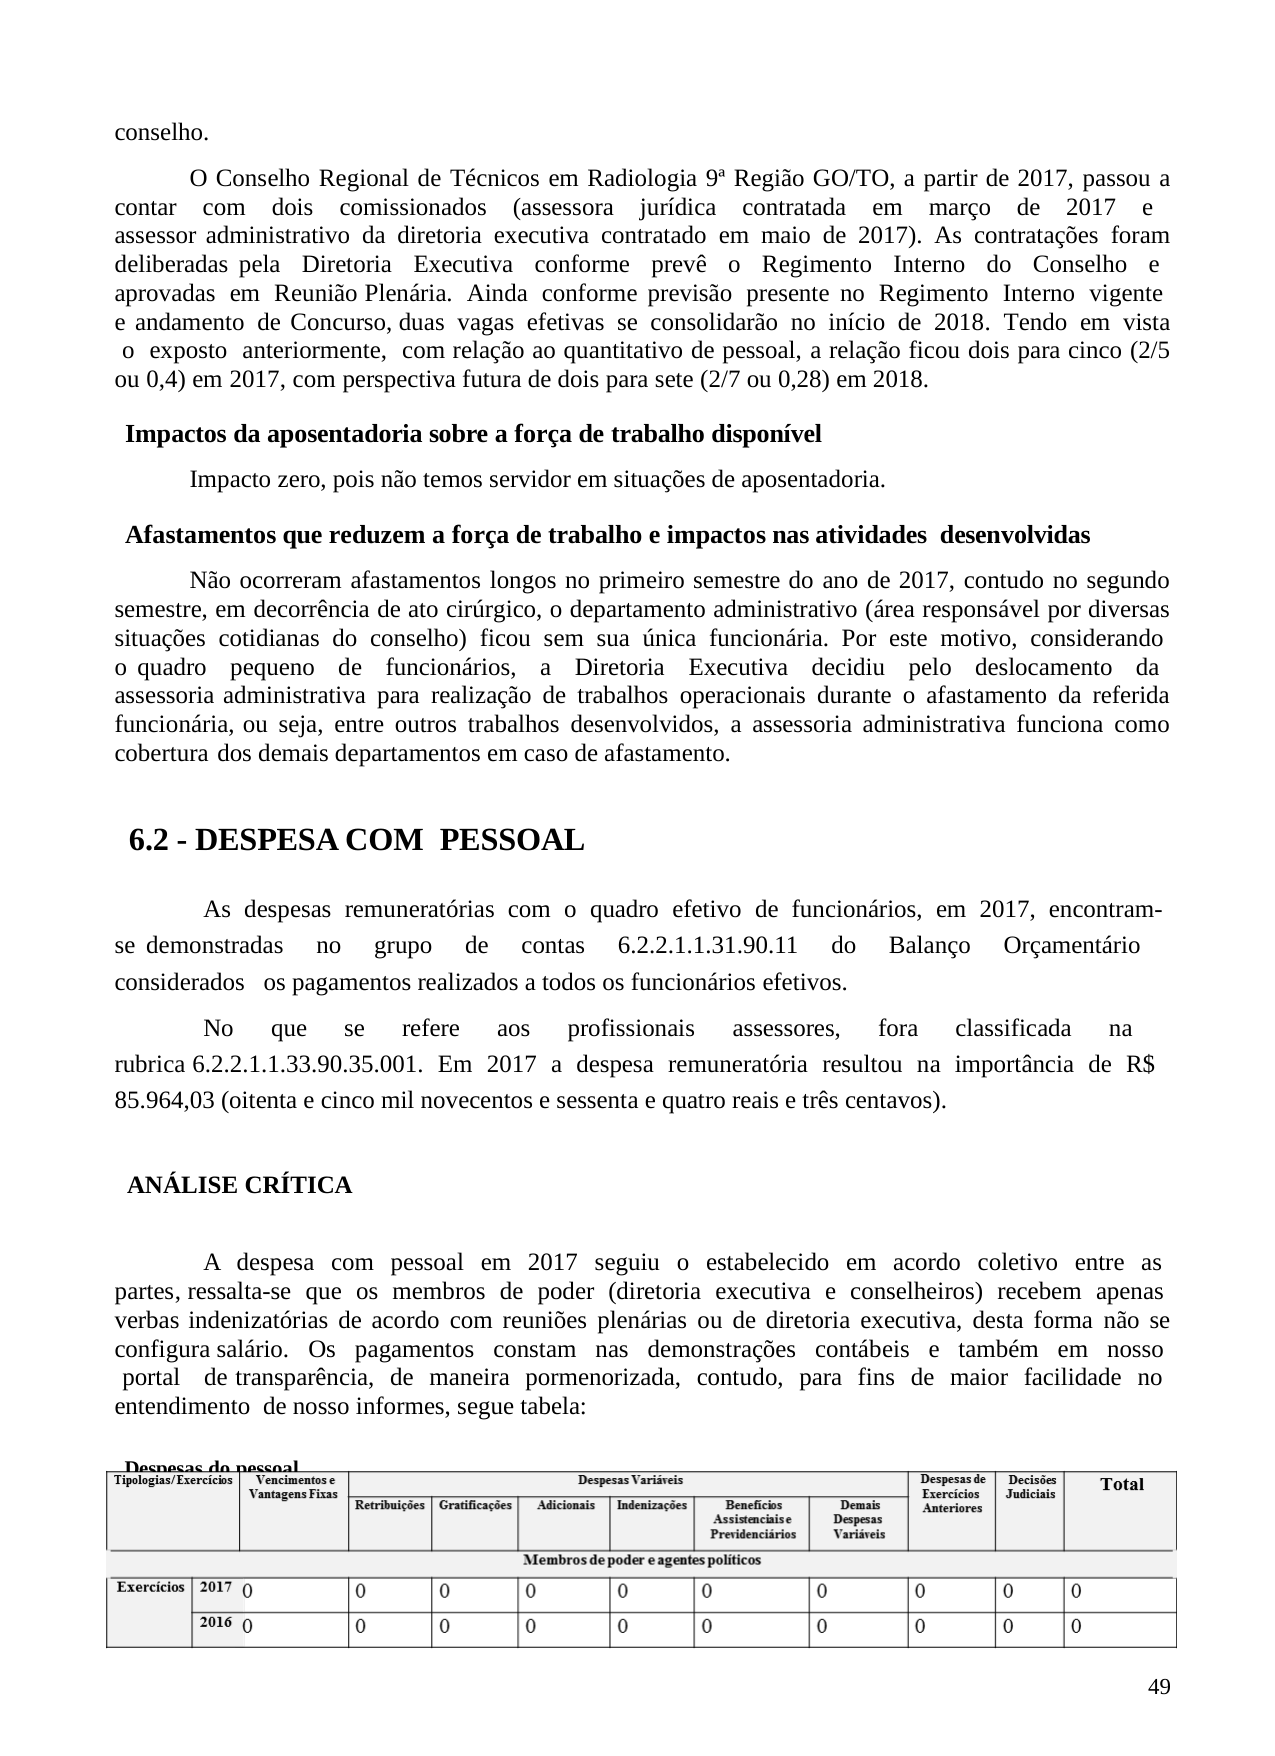

conselho.
O Conselho Regional de Técnicos em Radiologia 9ª Região GO/TO, a partir de 2017, passou a contar com dois comissionados (assessora jurídica contratada em março de 2017 e assessor administrativo da diretoria executiva contratado em maio de 2017). As contratações foram deliberadas pela Diretoria Executiva conforme prevê o Regimento Interno do Conselho e aprovadas em Reunião Plenária. Ainda conforme previsão presente no Regimento Interno vigente e andamento de Concurso, duas vagas efetivas se consolidarão no início de 2018. Tendo em vista o exposto anteriormente, com relação ao quantitativo de pessoal, a relação ficou dois para cinco (2/5 ou 0,4) em 2017, com perspectiva futura de dois para sete (2/7 ou 0,28) em 2018.
Impactos da aposentadoria sobre a força de trabalho disponível
Impacto zero, pois não temos servidor em situações de aposentadoria.
Afastamentos que reduzem a força de trabalho e impactos nas atividades desenvolvidas
Não ocorreram afastamentos longos no primeiro semestre do ano de 2017, contudo no segundo semestre, em decorrência de ato cirúrgico, o departamento administrativo (área responsável por diversas situações cotidianas do conselho) ficou sem sua única funcionária. Por este motivo, considerando o quadro pequeno de funcionários, a Diretoria Executiva decidiu pelo deslocamento da assessoria administrativa para realização de trabalhos operacionais durante o afastamento da referida funcionária, ou seja, entre outros trabalhos desenvolvidos, a assessoria administrativa funciona como cobertura dos demais departamentos em caso de afastamento.
6.2 - DESPESA COM PESSOAL
As despesas remuneratórias com o quadro efetivo de funcionários, em 2017, encontram-se demonstradas no grupo de contas 6.2.2.1.1.31.90.11 do Balanço Orçamentário considerados os pagamentos realizados a todos os funcionários efetivos.
No que se refere aos profissionais assessores, fora classificada na rubrica 6.2.2.1.1.33.90.35.001. Em 2017 a despesa remuneratória resultou na importância de R$ 85.964,03 (oitenta e cinco mil novecentos e sessenta e quatro reais e três centavos).
ANÁLISE CRÍTICA
A despesa com pessoal em 2017 seguiu o estabelecido em acordo coletivo entre as partes, ressalta-se que os membros de poder (diretoria executiva e conselheiros) recebem apenas verbas indenizatórias de acordo com reuniões plenárias ou de diretoria executiva, desta forma não se configura salário. Os pagamentos constam nas demonstrações contábeis e também em nosso portal de transparência, de maneira pormenorizada, contudo, para fins de maior facilidade no entendimento de nosso informes, segue tabela:
Despesas do pessoal